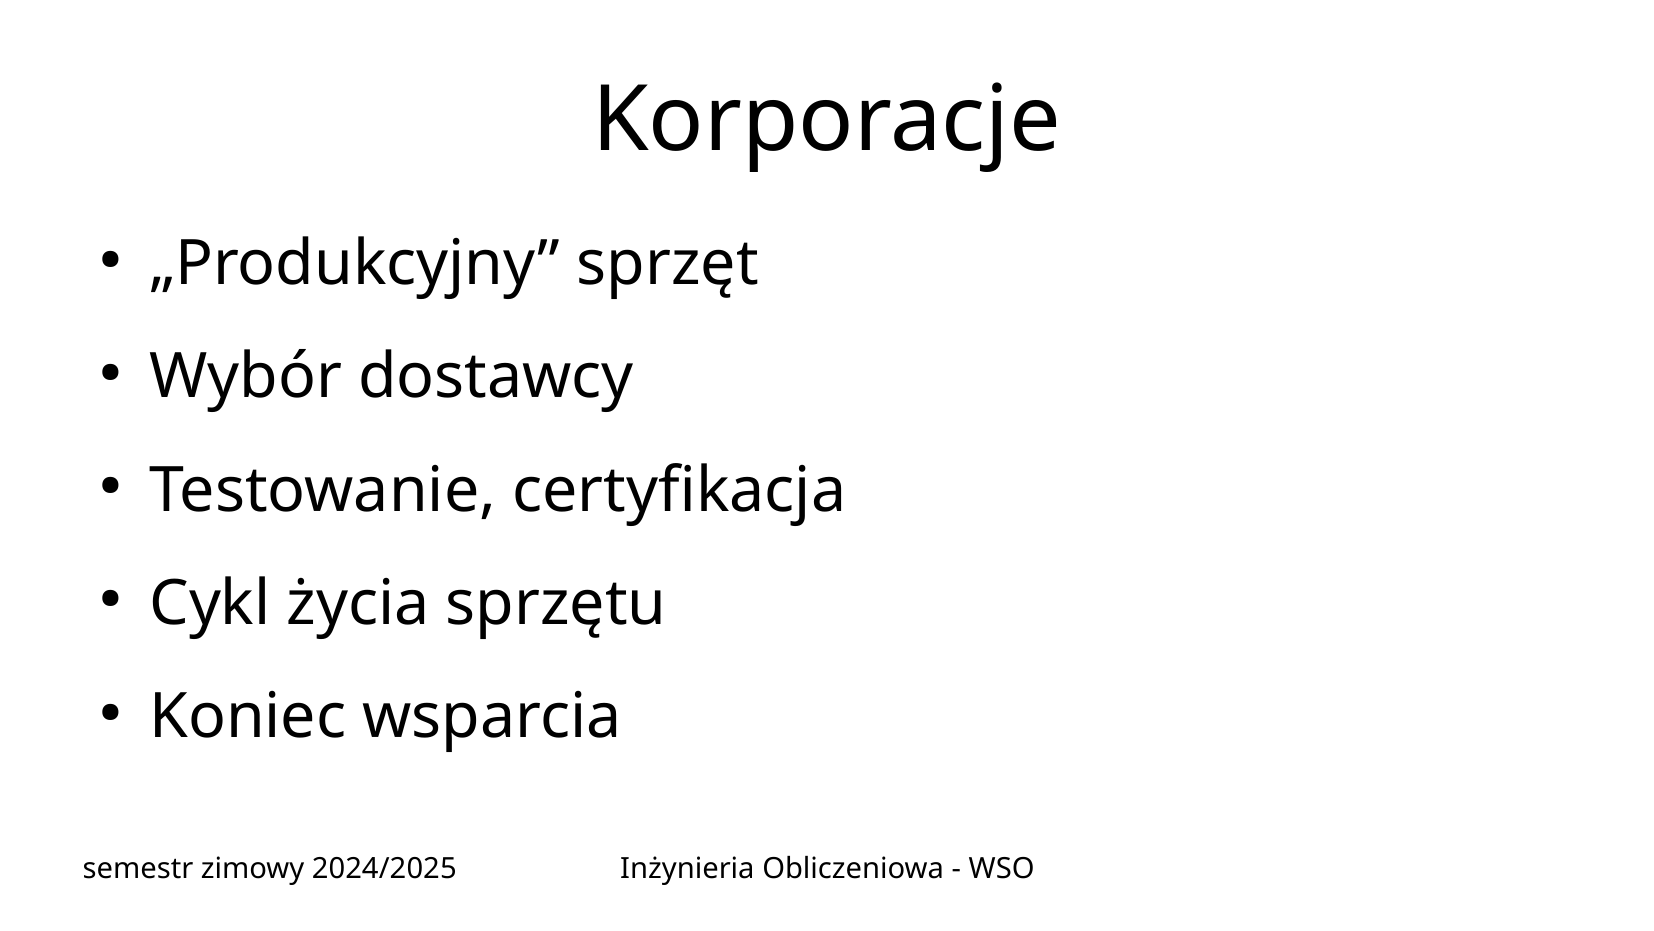

# Korporacje
„Produkcyjny” sprzęt
Wybór dostawcy
Testowanie, certyfikacja
Cykl życia sprzętu
Koniec wsparcia
semestr zimowy 2024/2025
Inżynieria Obliczeniowa - WSO